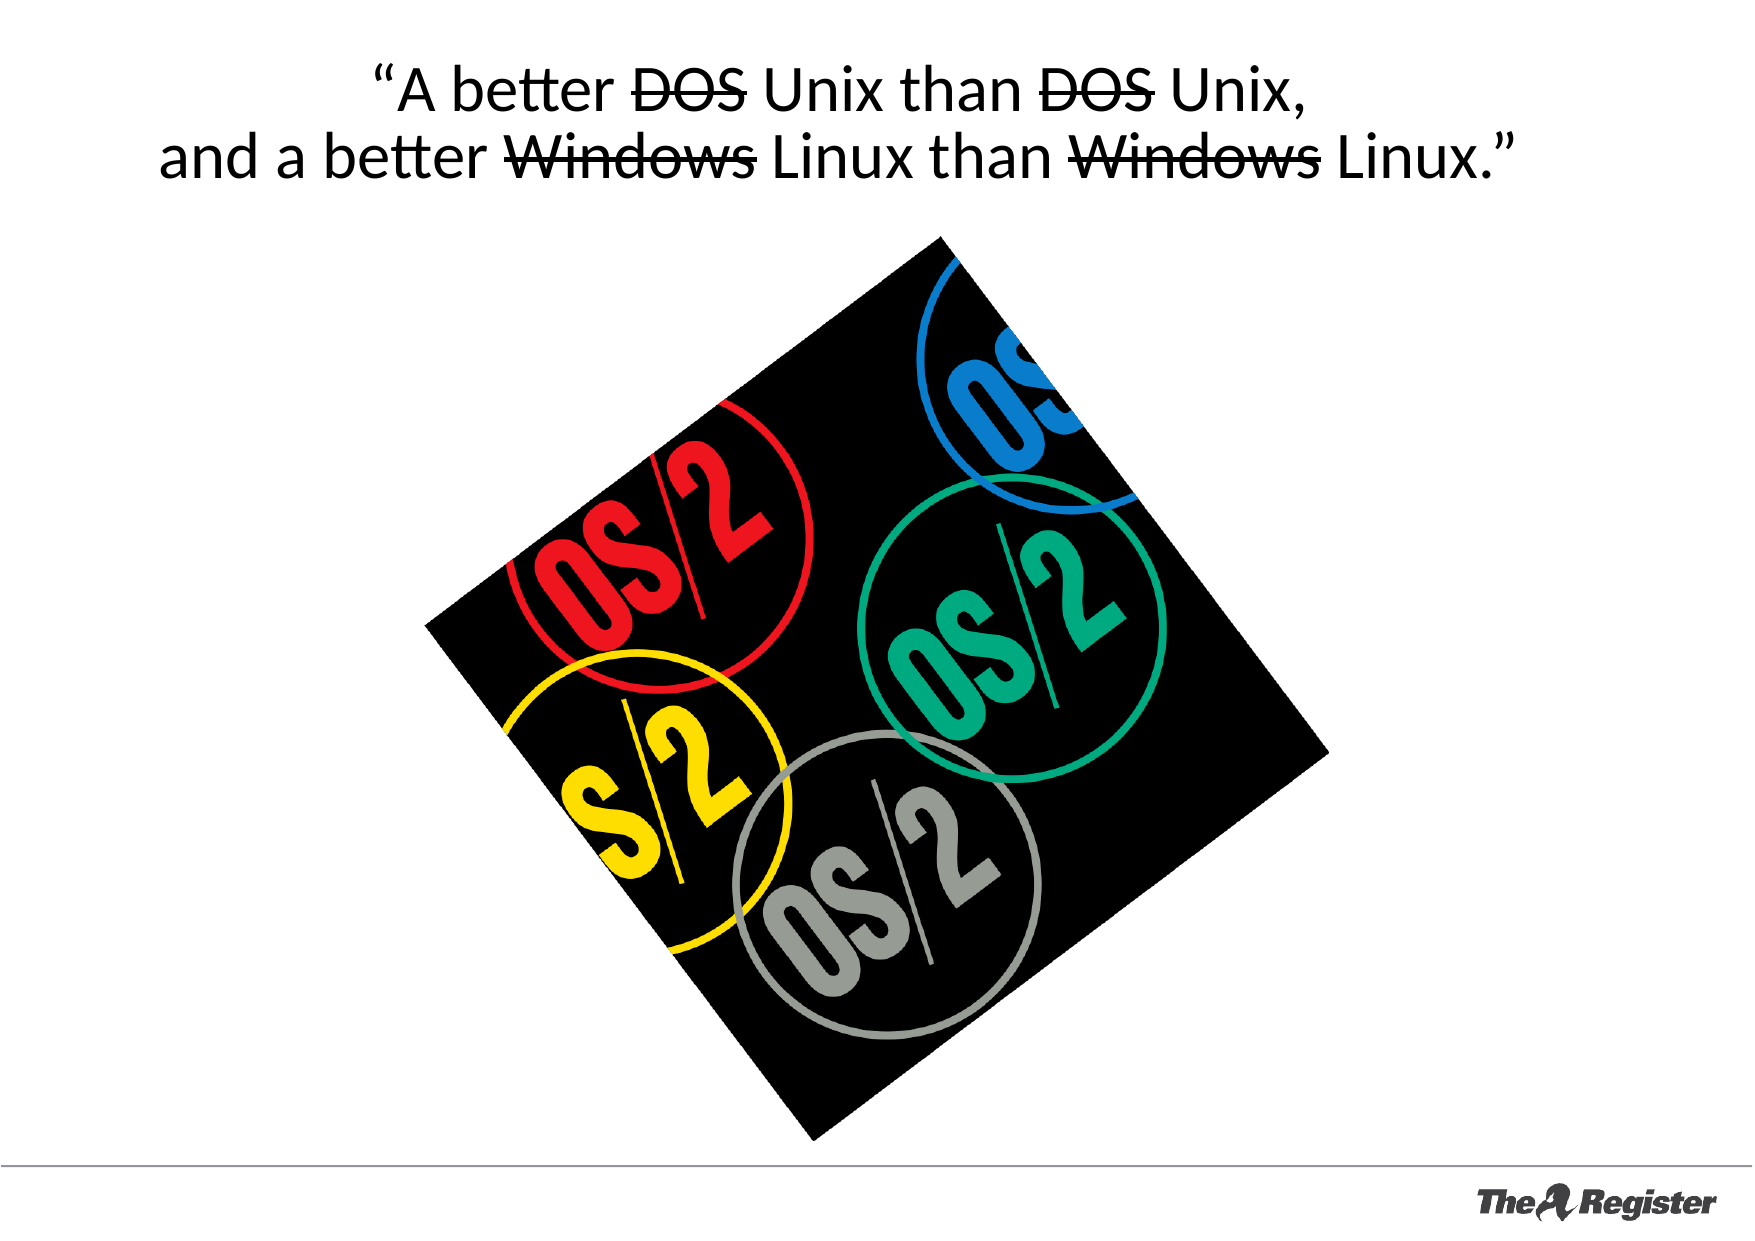

# “A better DOS Unix than DOS Unix, and a better Windows Linux than Windows Linux.”